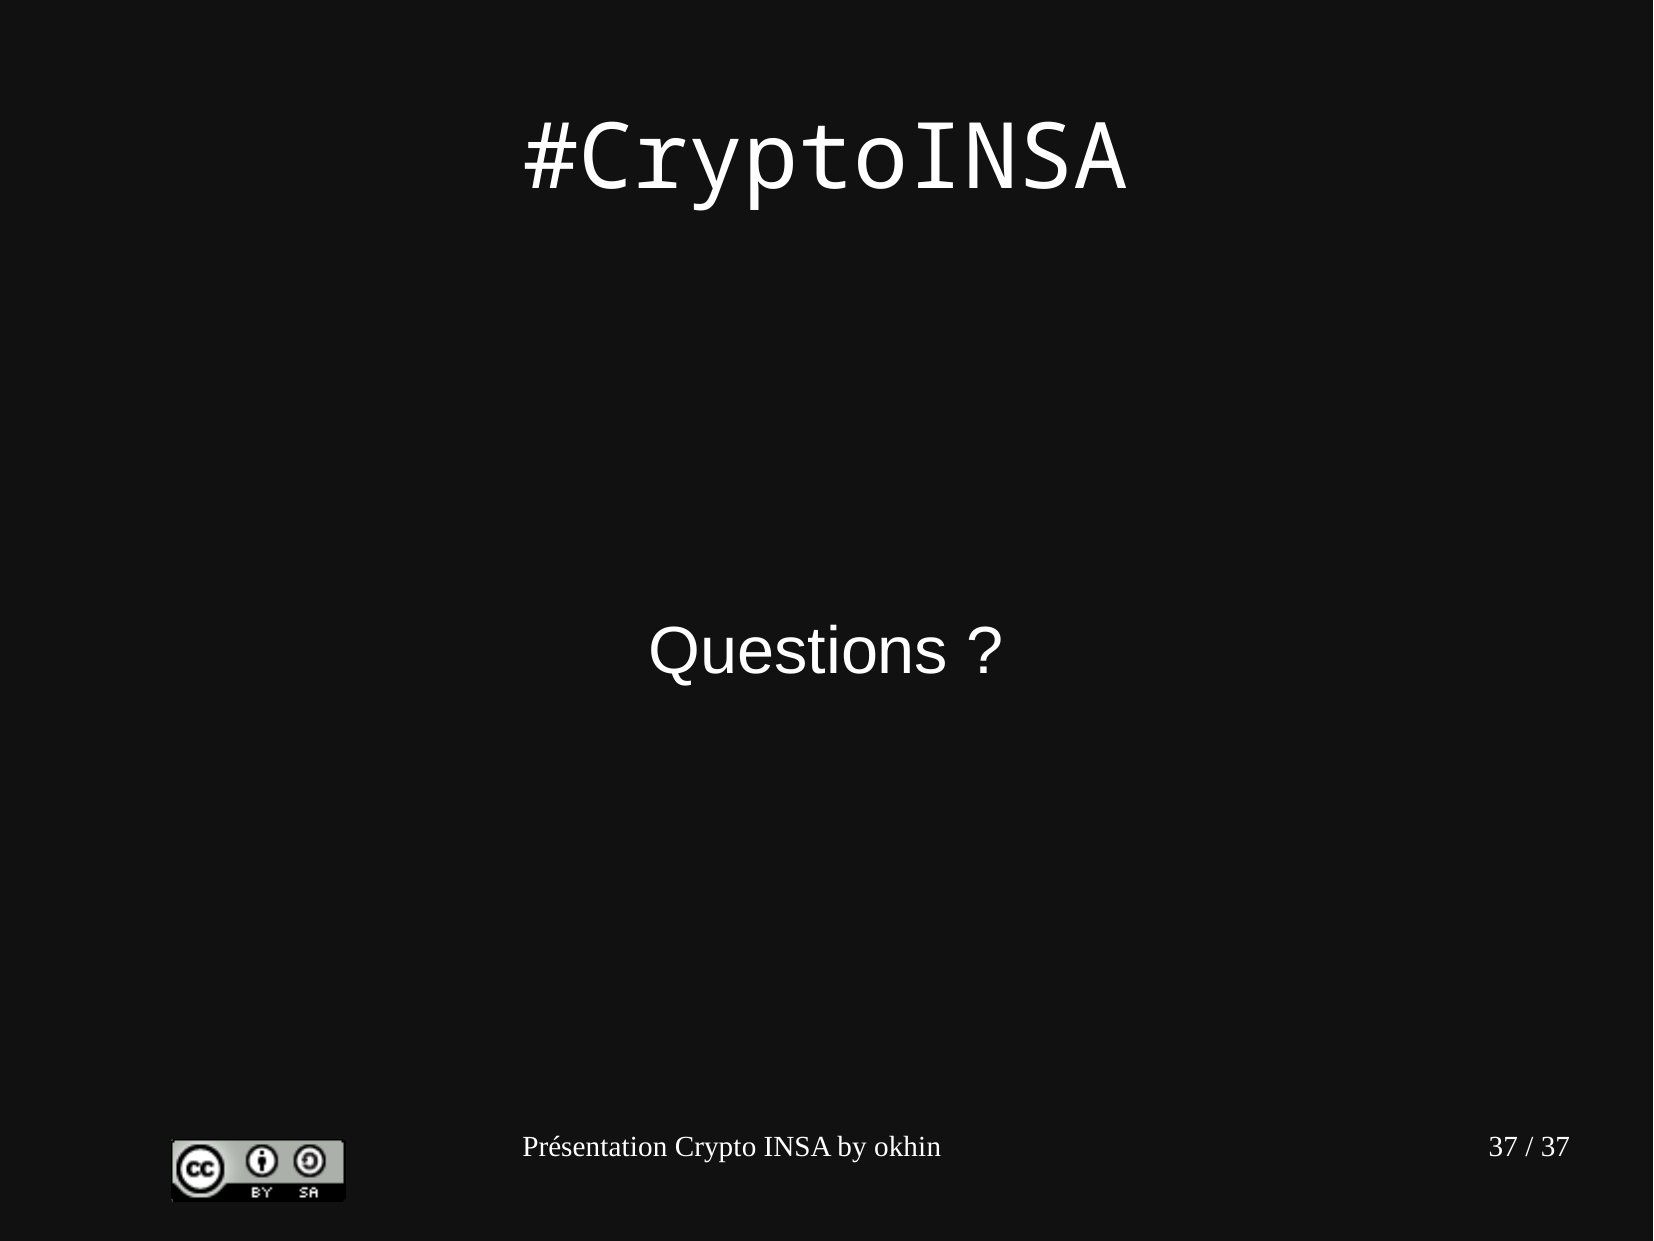

# #CryptoINSA
Questions ?
Présentation Crypto INSA by okhin
37